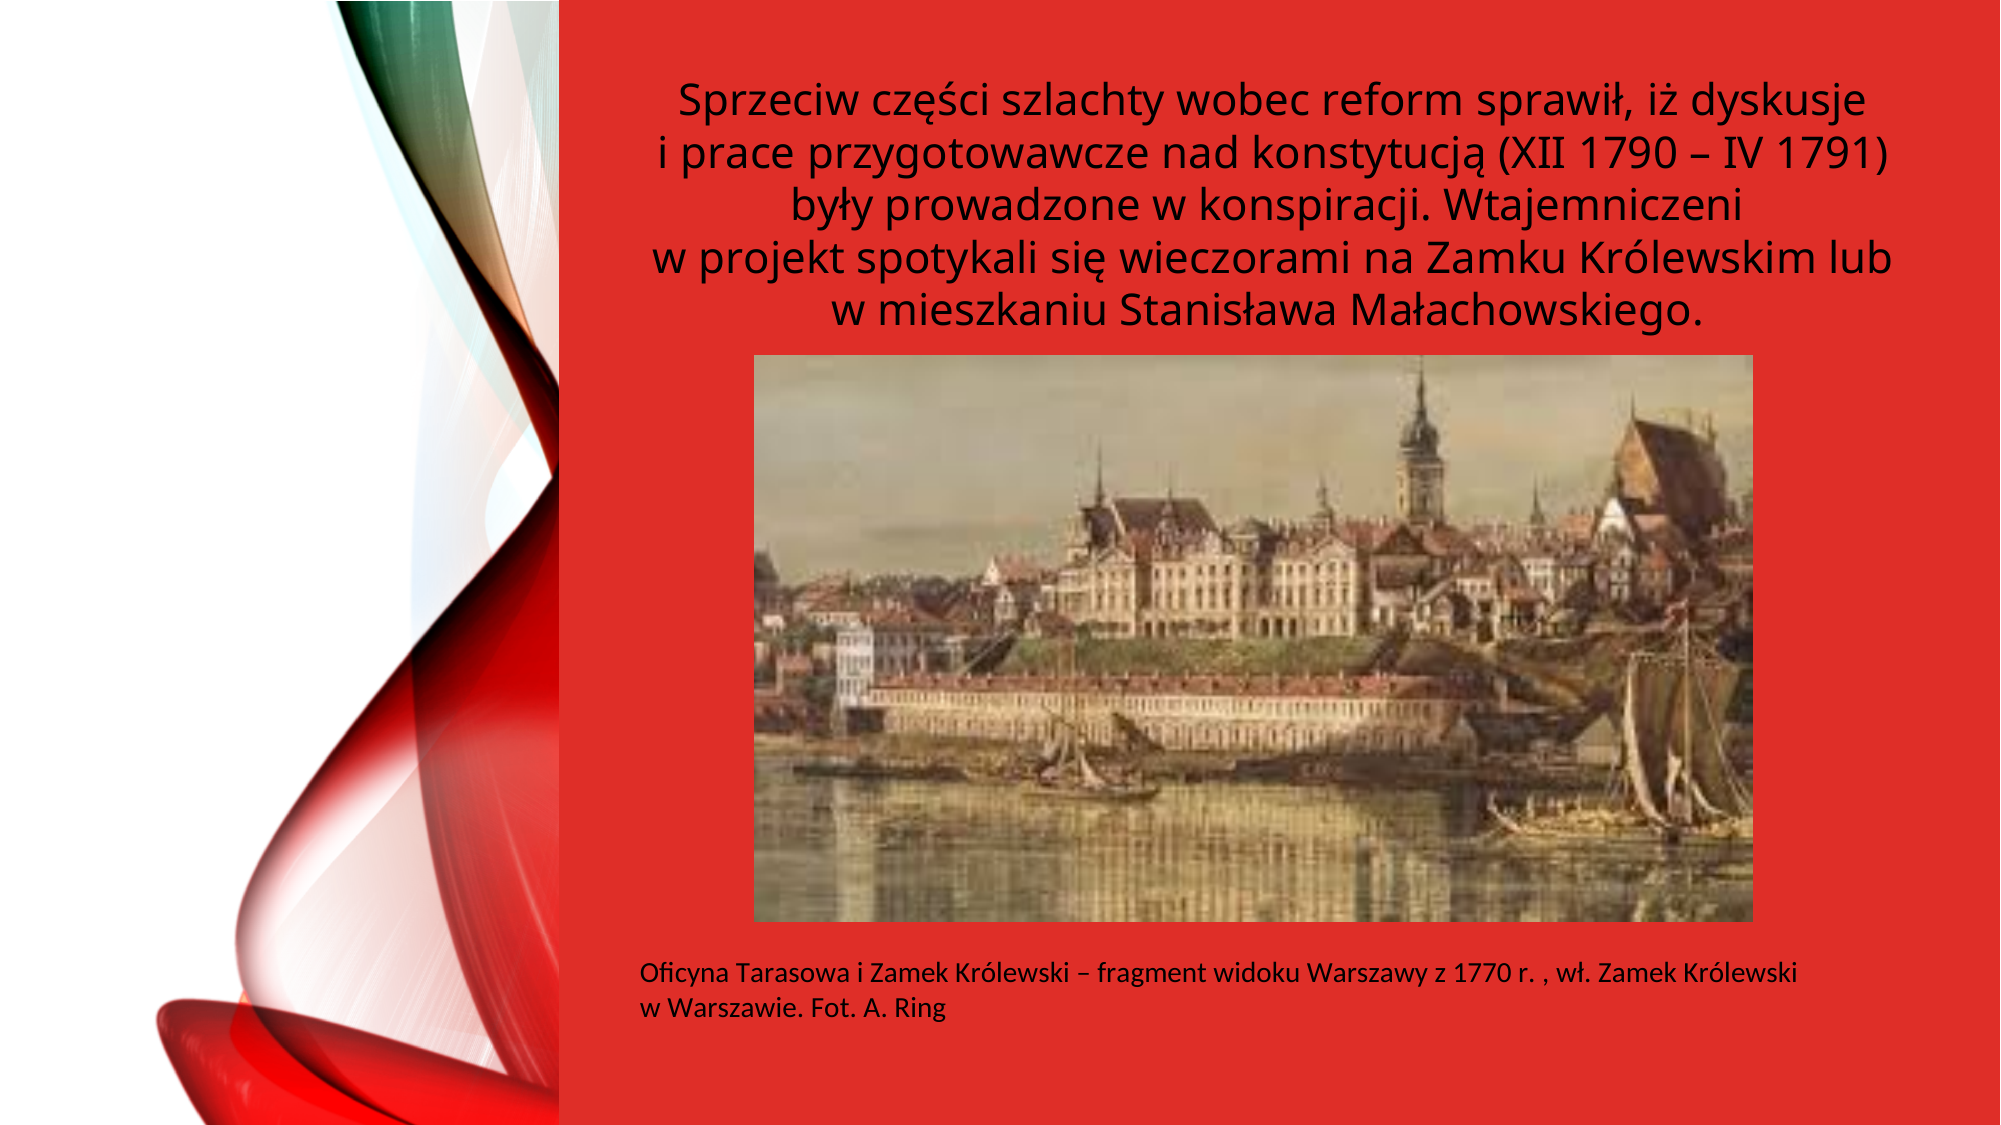

Sprzeciw części szlachty wobec reform sprawił, iż dyskusje
i prace przygotowawcze nad konstytucją (XII 1790 – IV 1791) były prowadzone w konspiracji. Wtajemniczeni
w projekt spotykali się wieczorami na Zamku Królewskim lub w mieszkaniu Stanisława Małachowskiego.
Oficyna Tarasowa i Zamek Królewski – fragment widoku Warszawy z 1770 r. , wł. Zamek Królewski
w Warszawie. Fot. A. Ring